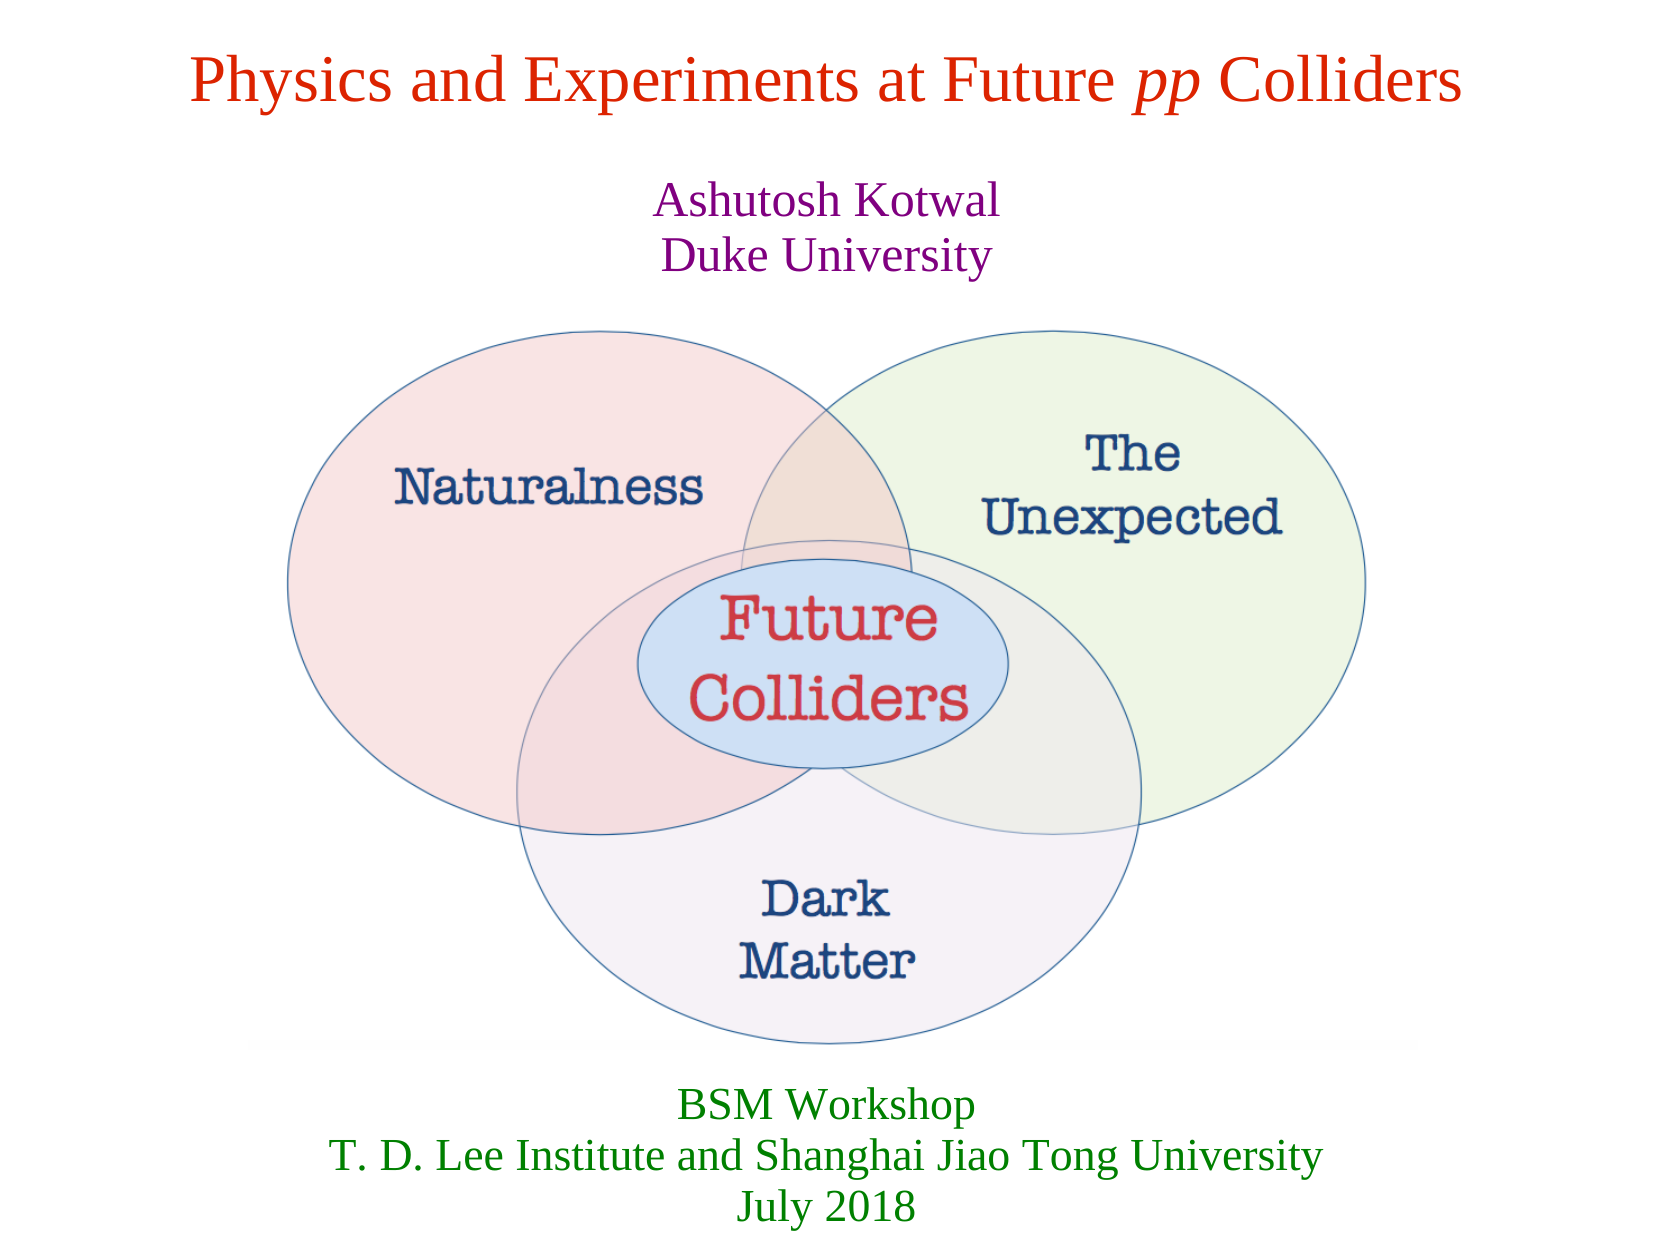

# Physics and Experiments at Future pp Colliders Ashutosh Kotwal Duke University
BSM Workshop
T. D. Lee Institute and Shanghai Jiao Tong University
July 2018